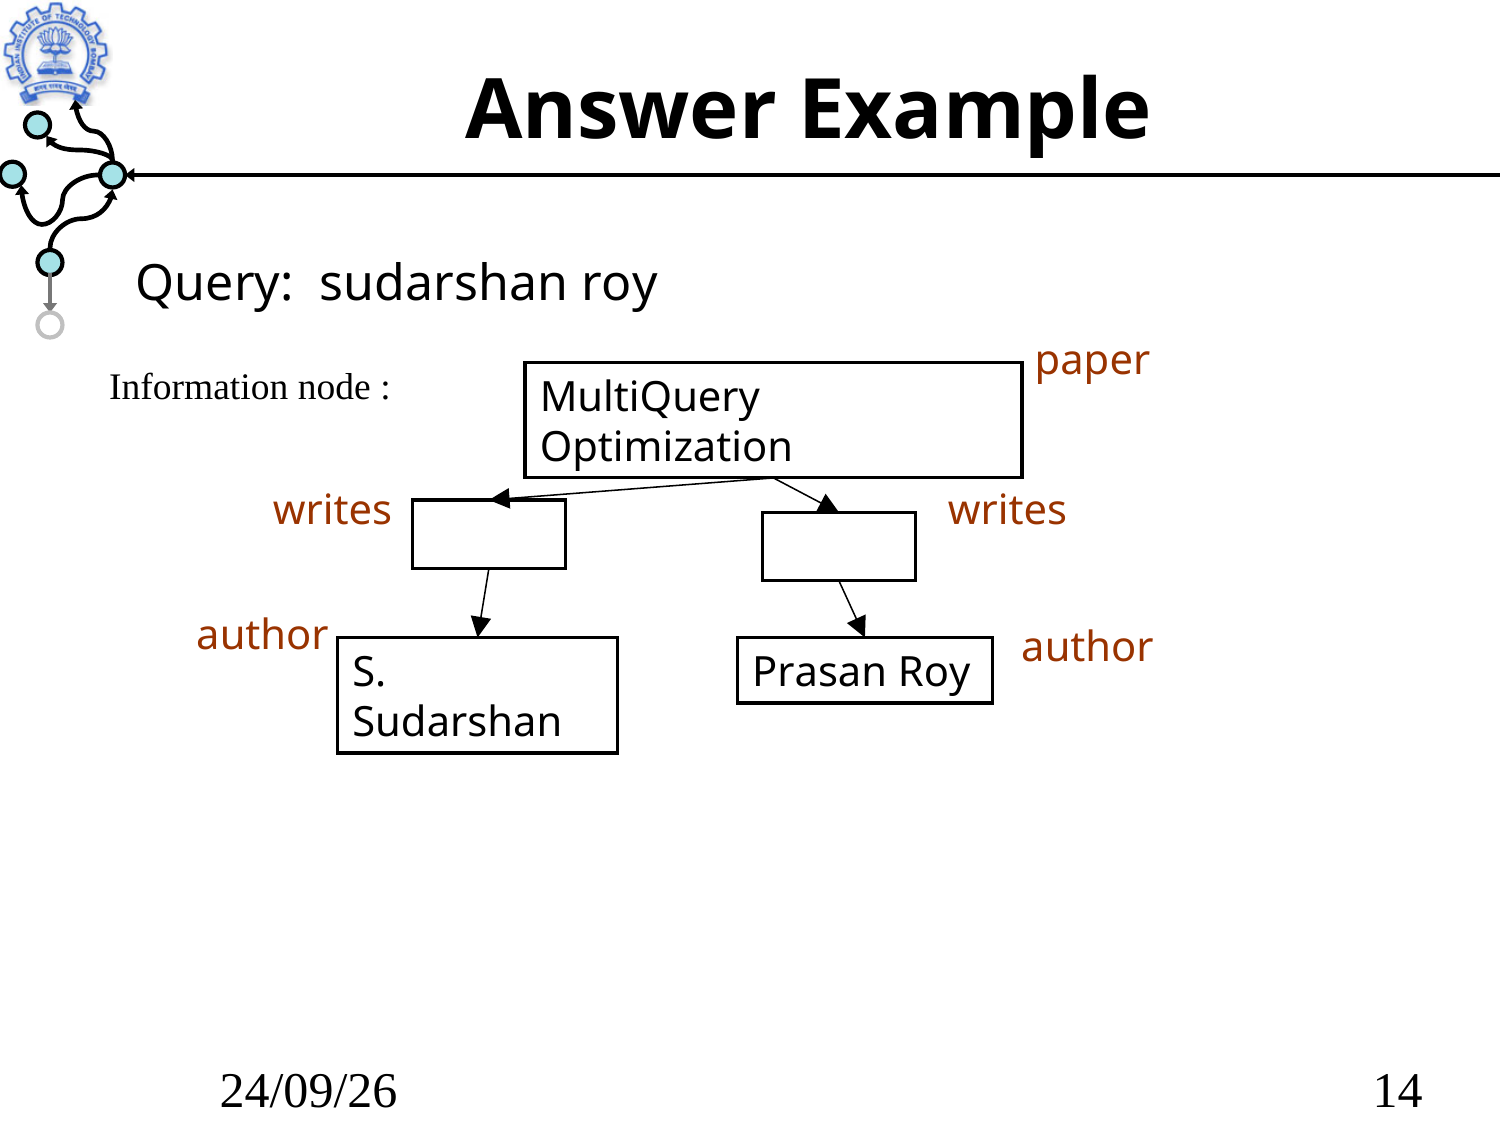

# Answer Example
Query: sudarshan roy
paper
Information node :
MultiQuery Optimization
writes
writes
author
author
S. Sudarshan
Prasan Roy
14